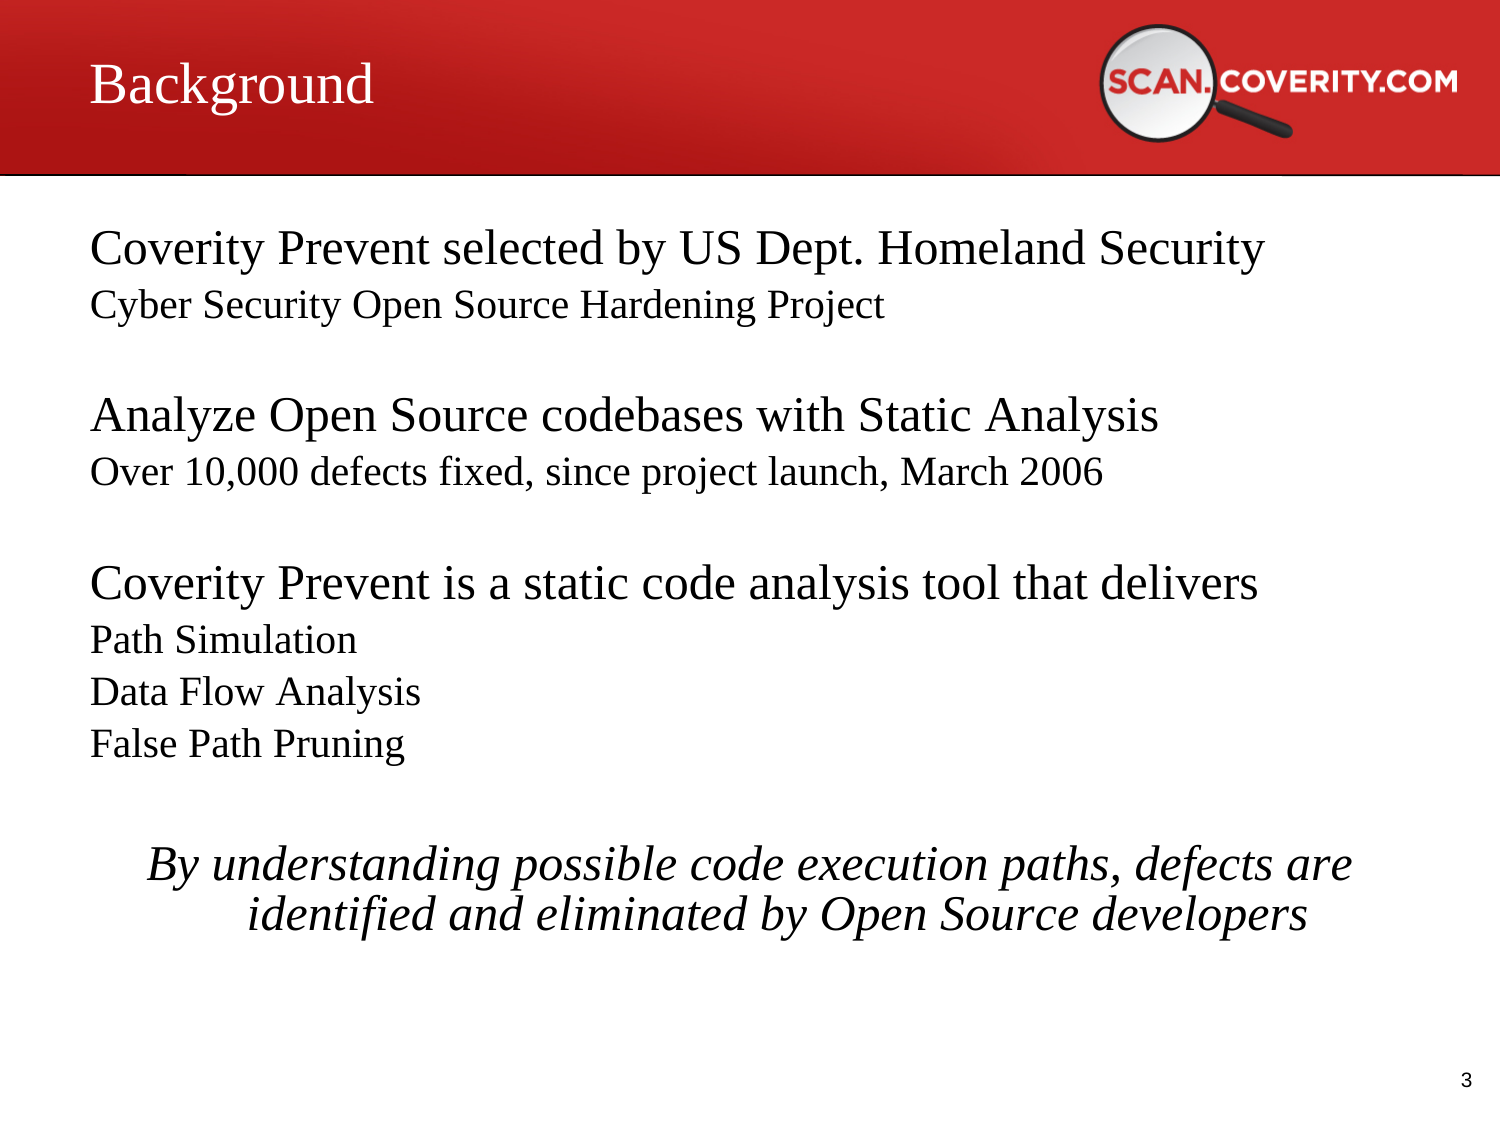

# Background
Coverity Prevent selected by US Dept. Homeland Security
Cyber Security Open Source Hardening Project
Analyze Open Source codebases with Static Analysis
Over 10,000 defects fixed, since project launch, March 2006
Coverity Prevent is a static code analysis tool that delivers
Path Simulation
Data Flow Analysis
False Path Pruning
By understanding possible code execution paths, defects are identified and eliminated by Open Source developers